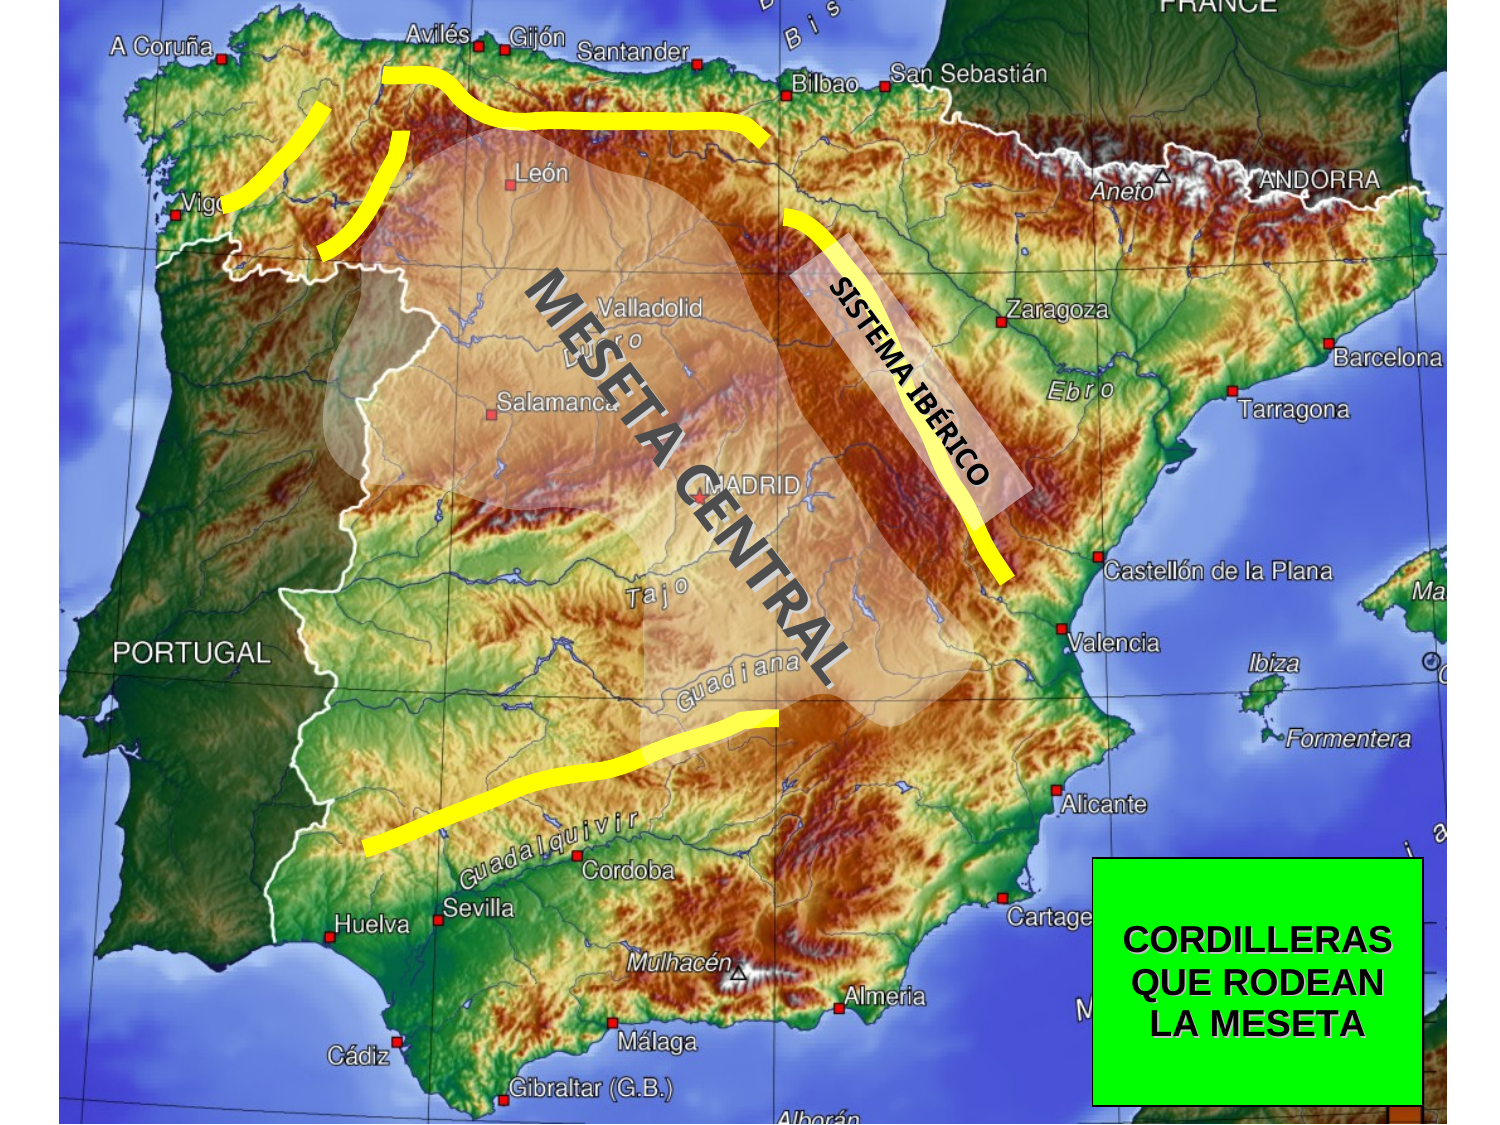

SISTEMA IBÉRICO
MESETA CENTRAL
CORDILLERAS QUE RODEAN LA MESETA